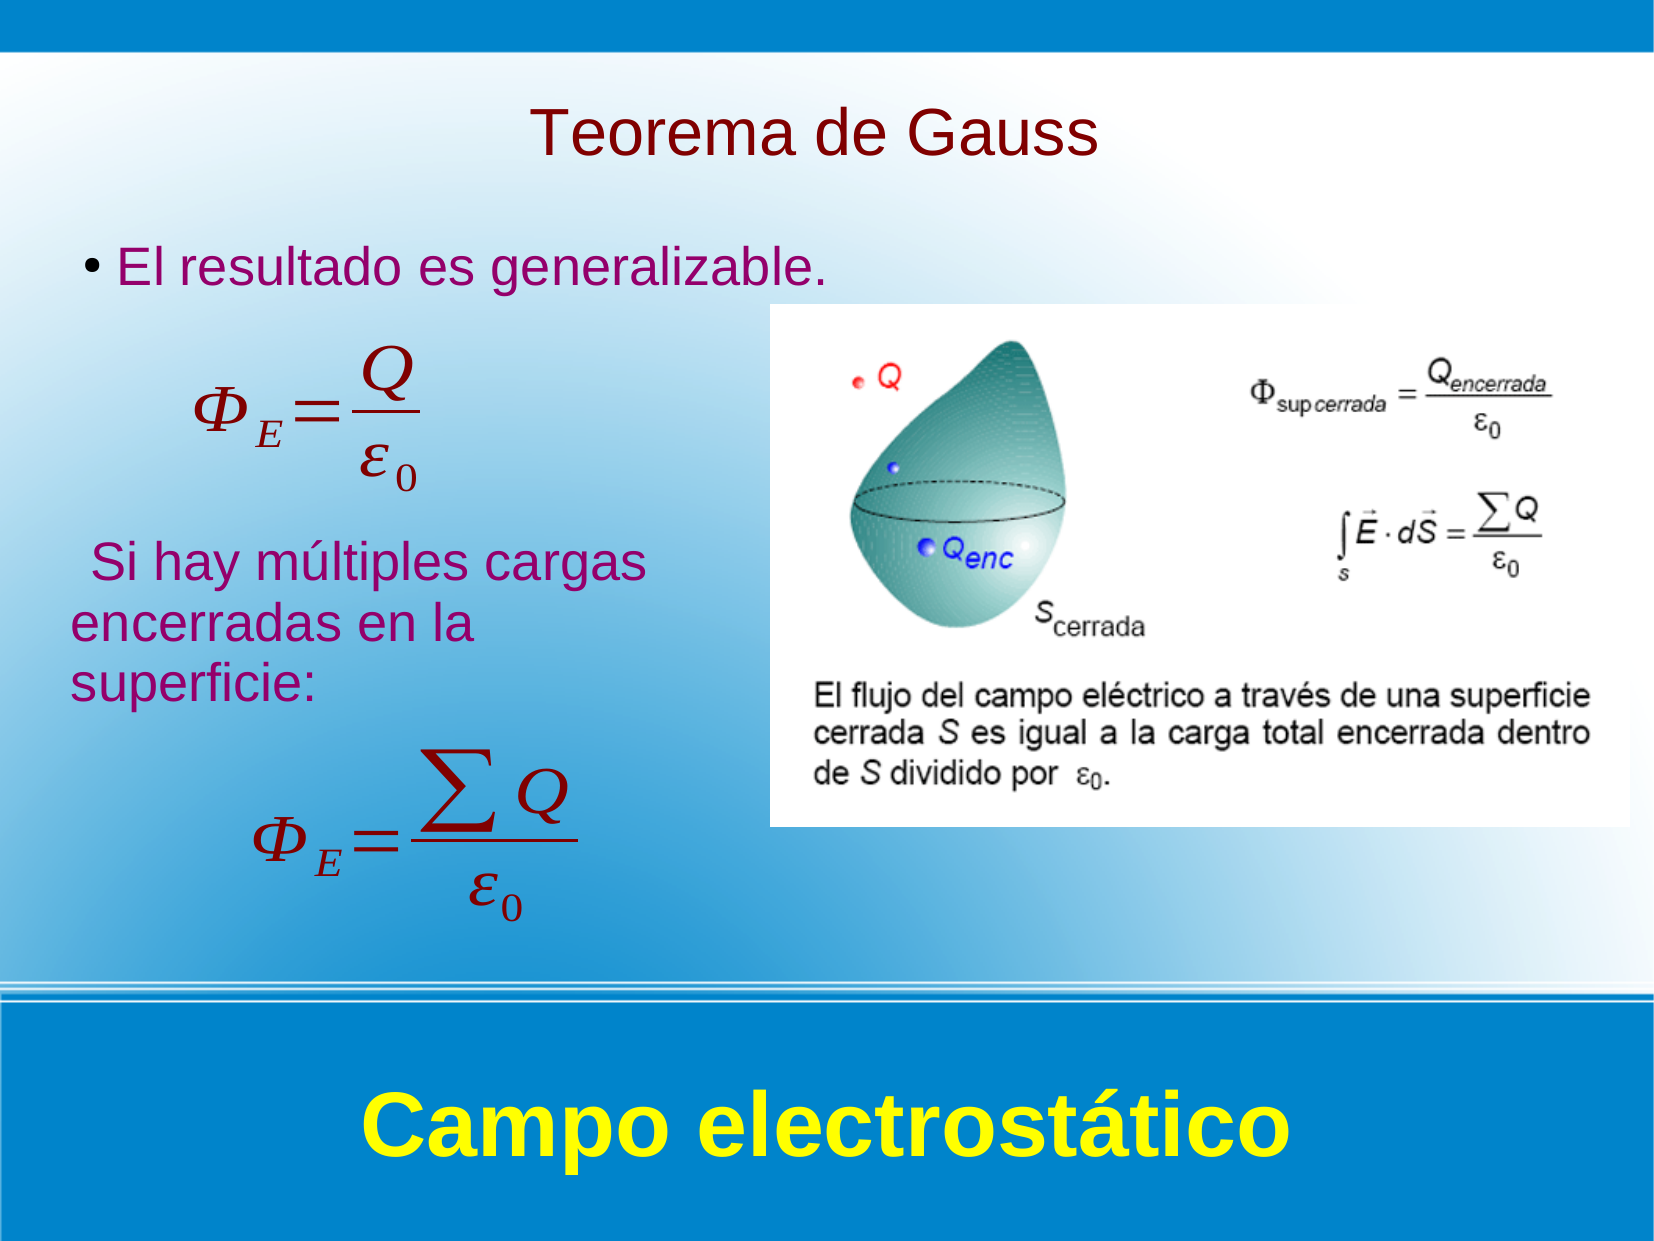

Teorema de Gauss
 El resultado es generalizable.
Si hay múltiples cargas encerradas en la superficie:
# Campo electrostático